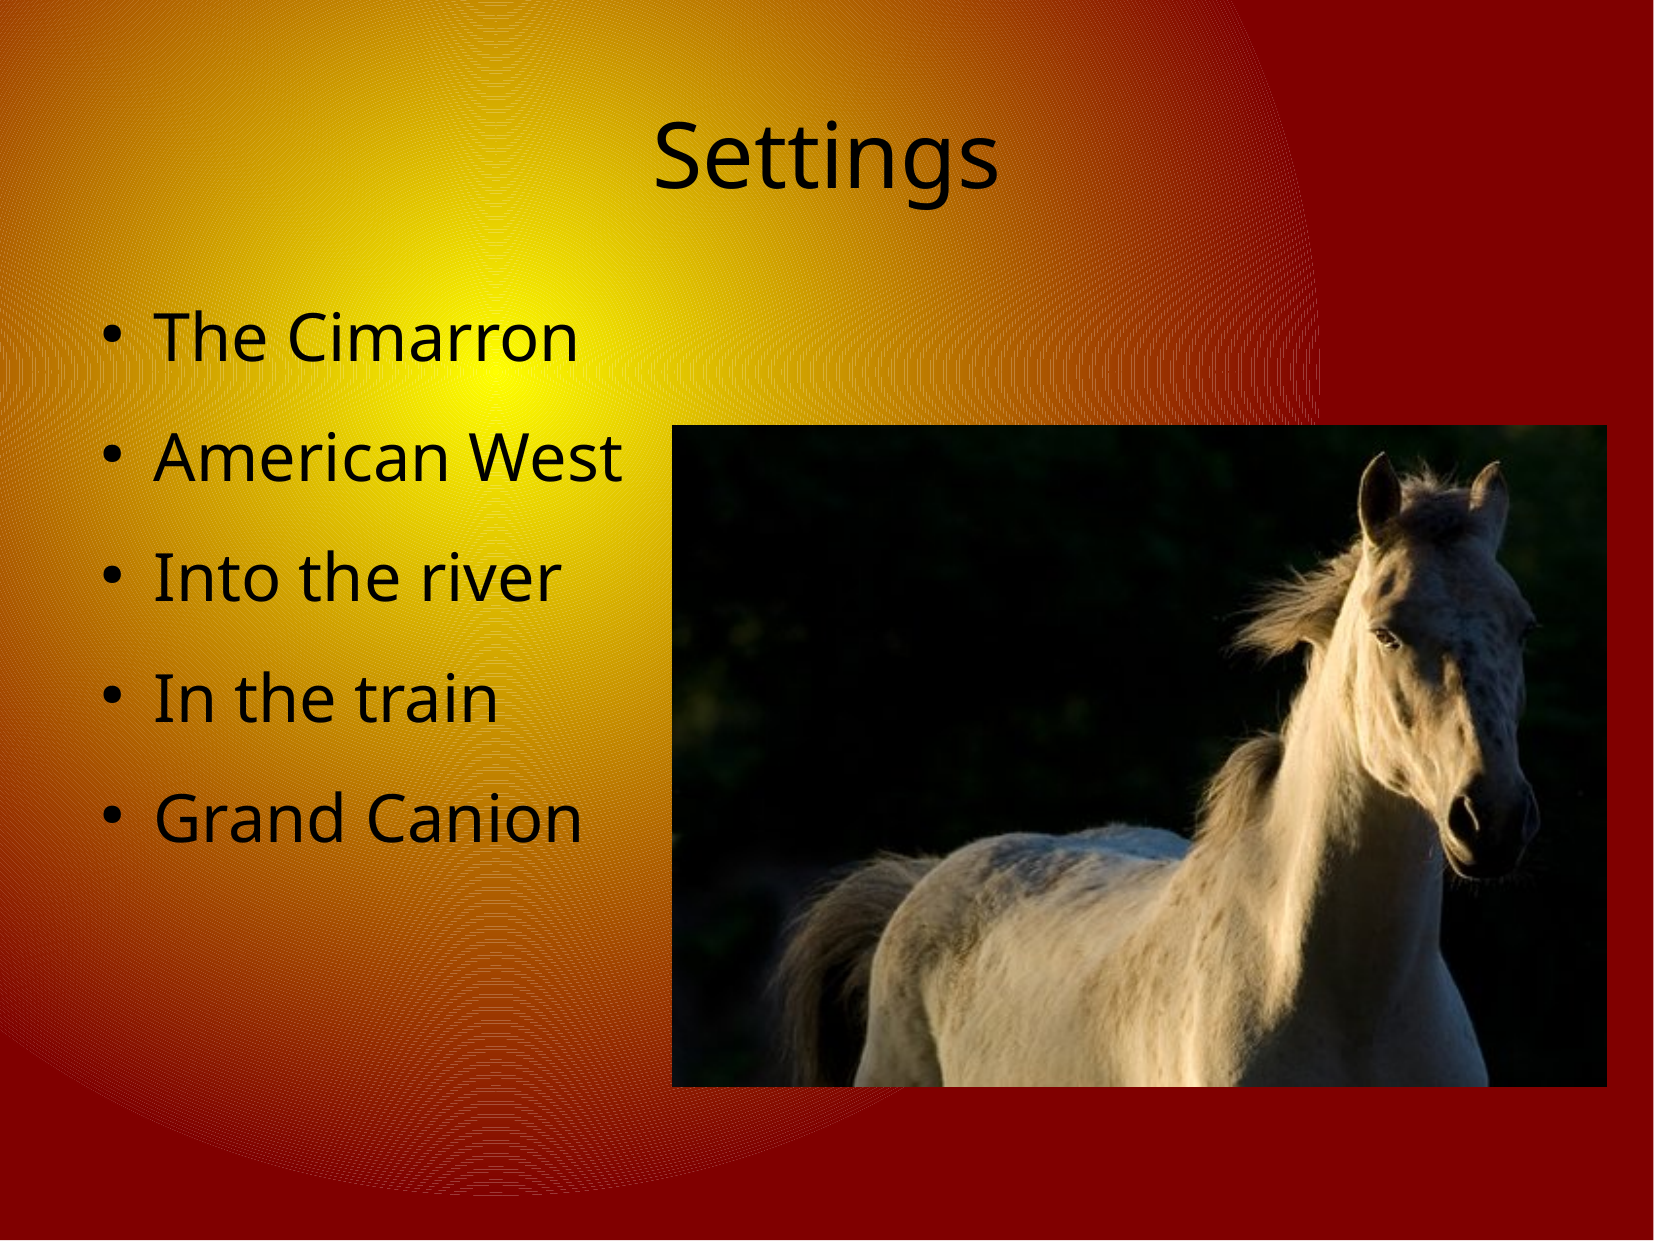

# Settings
The Cimarron
American West
Into the river
In the train
Grand Canion